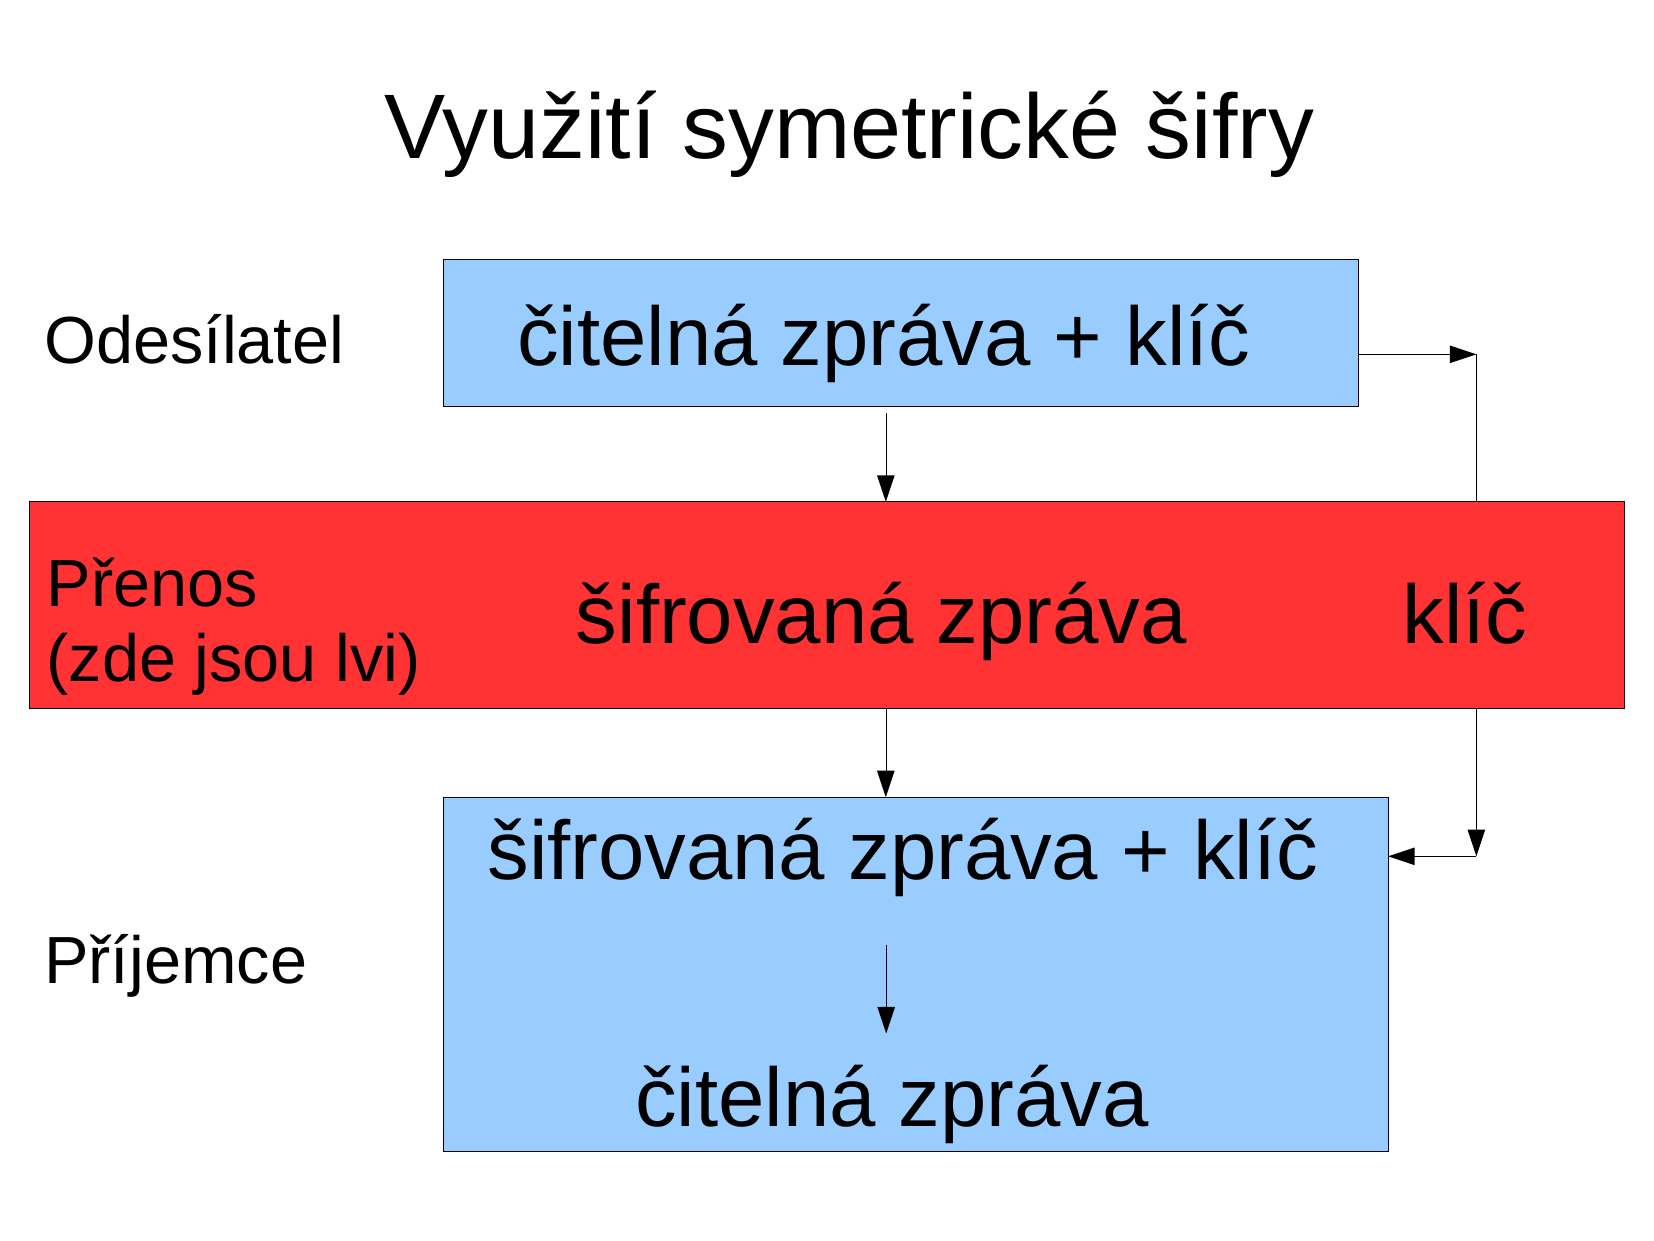

# Využití symetrické šifry
čitelná zpráva + klíč
Odesílatel
Přenos
(zde jsou lvi)
šifrovaná zpráva
klíč
šifrovaná zpráva + klíč
Příjemce
čitelná zpráva